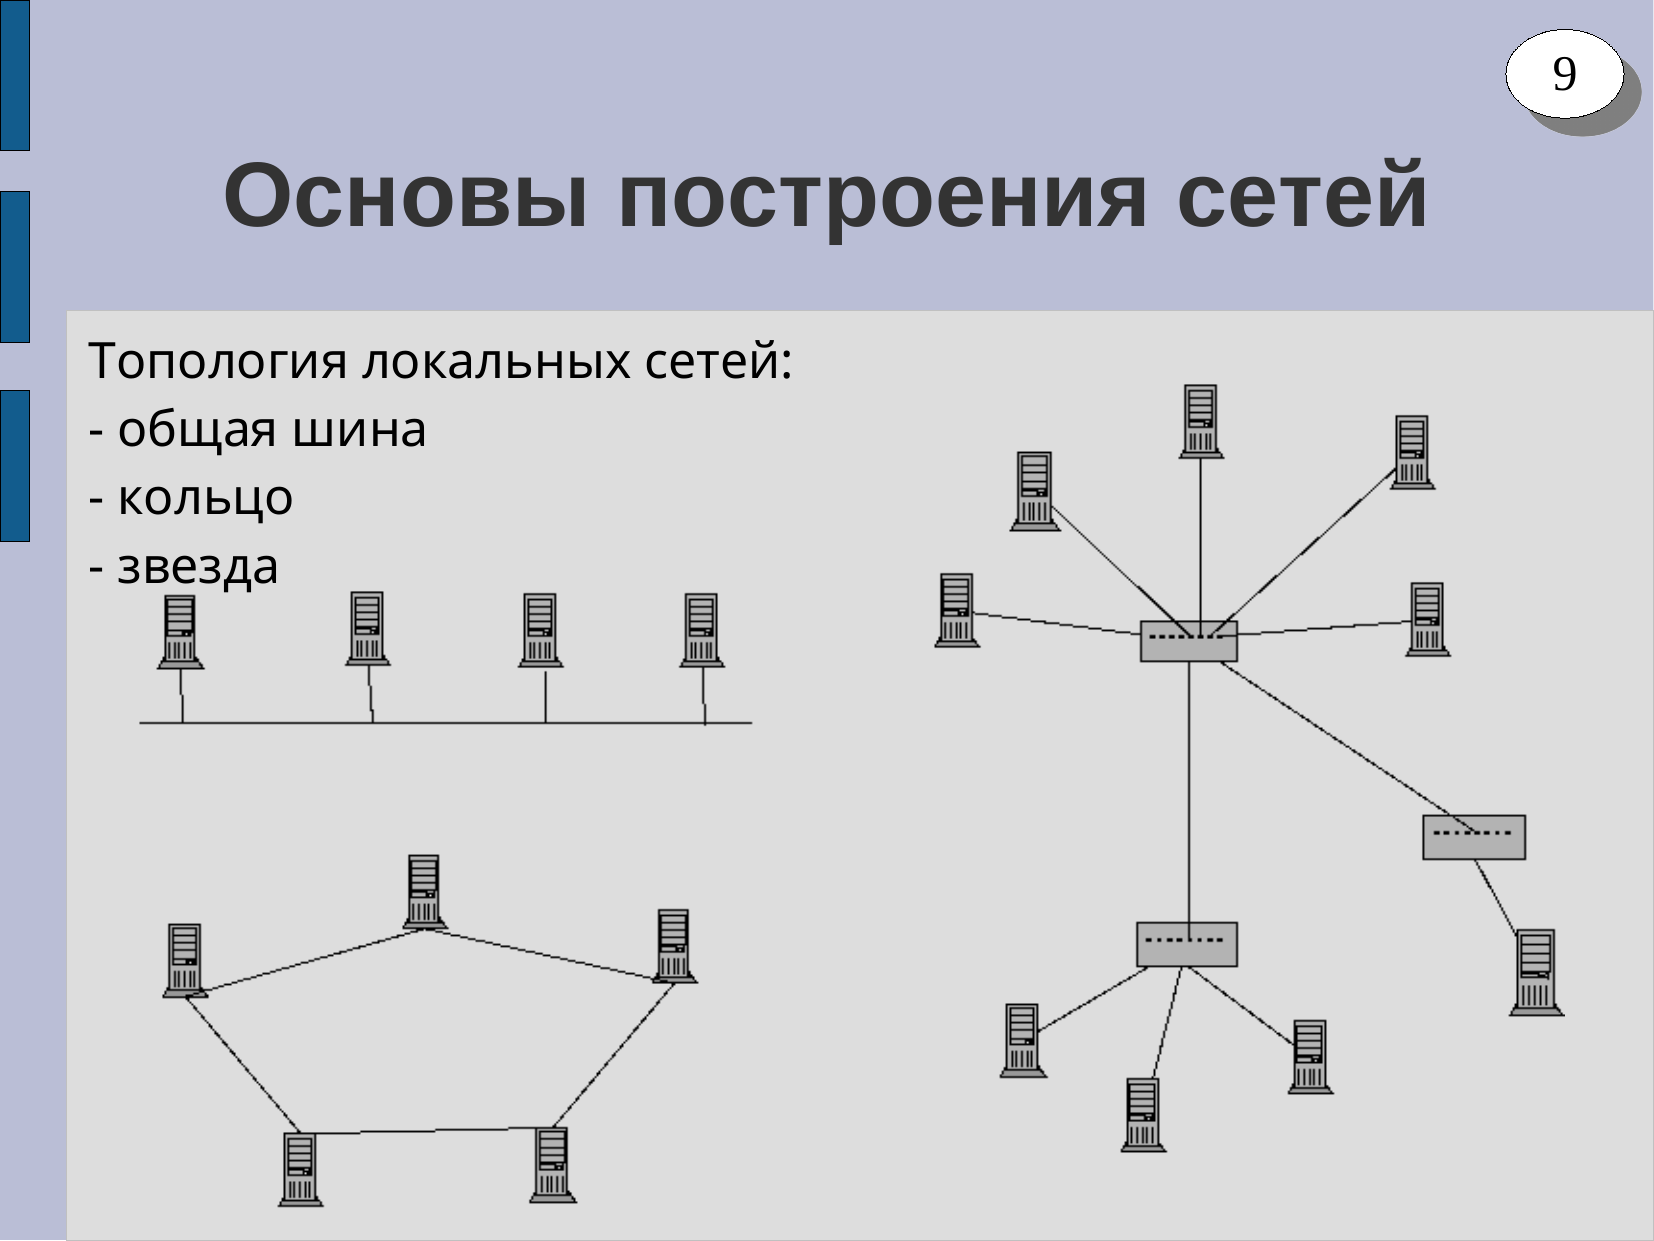

9
# Основы построения сетей
Топология локальных сетей:
- общая шина
- кольцо
- звезда